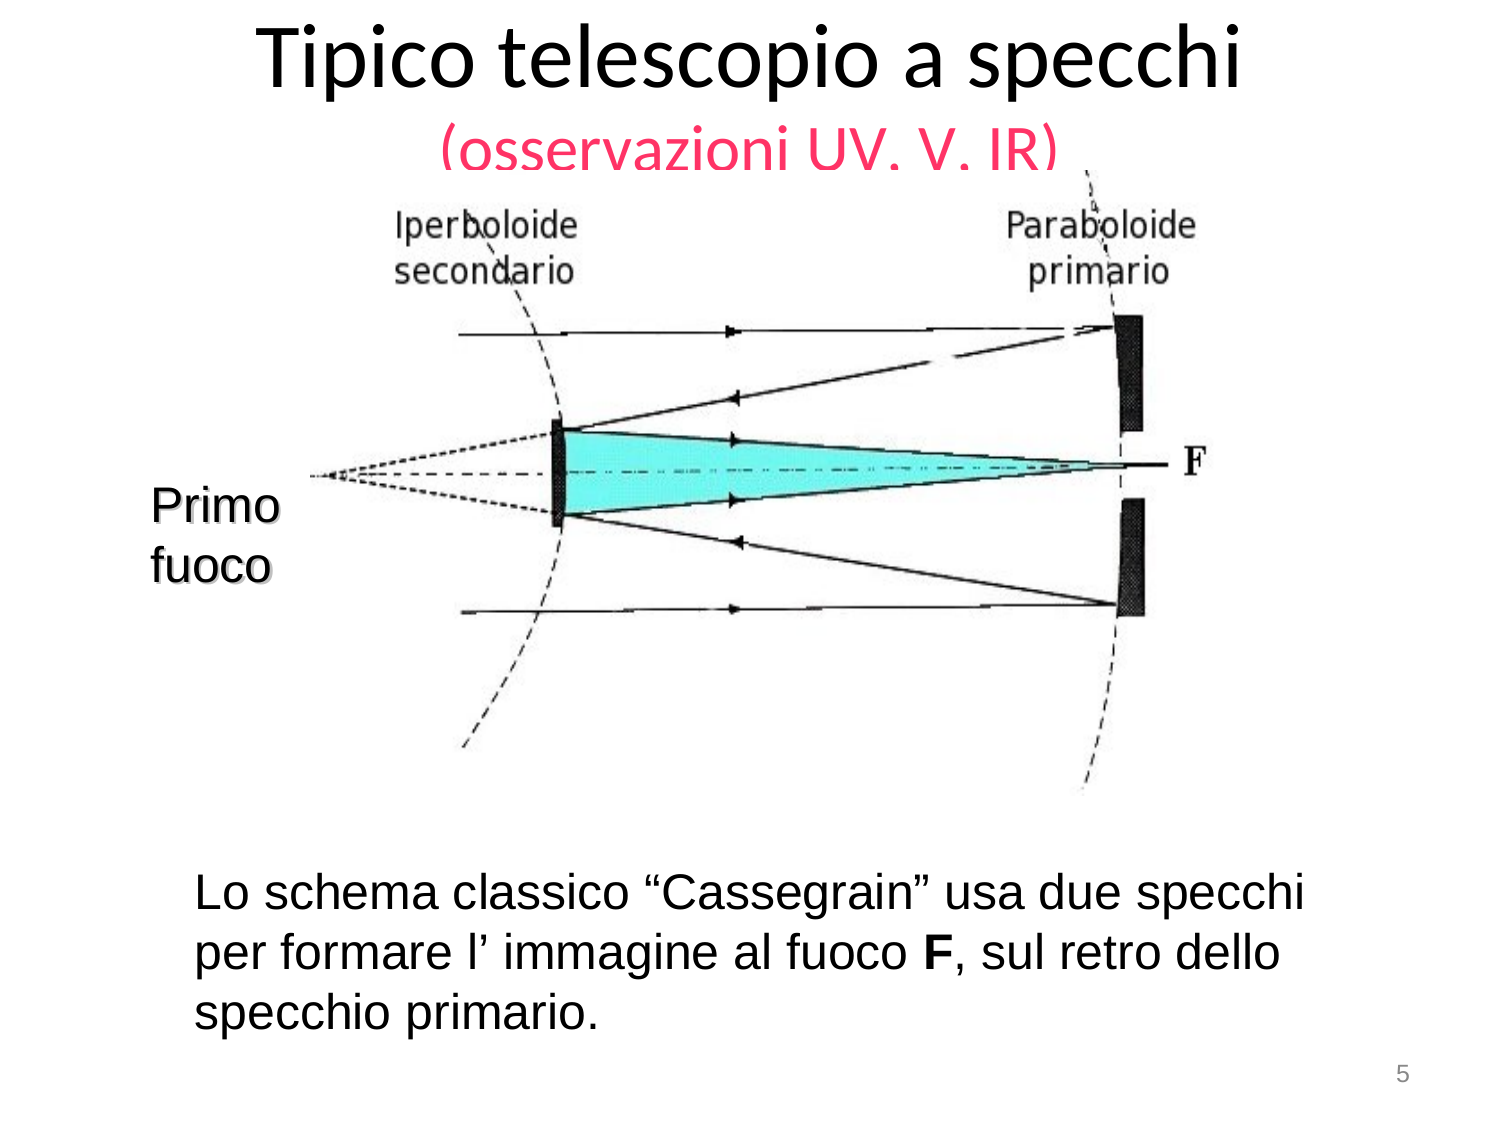

# Tipico telescopio a specchi (osservazioni UV, V, IR)
Primo fuoco
Lo schema classico “Cassegrain” usa due specchi per formare l’ immagine al fuoco F, sul retro dello specchio primario.